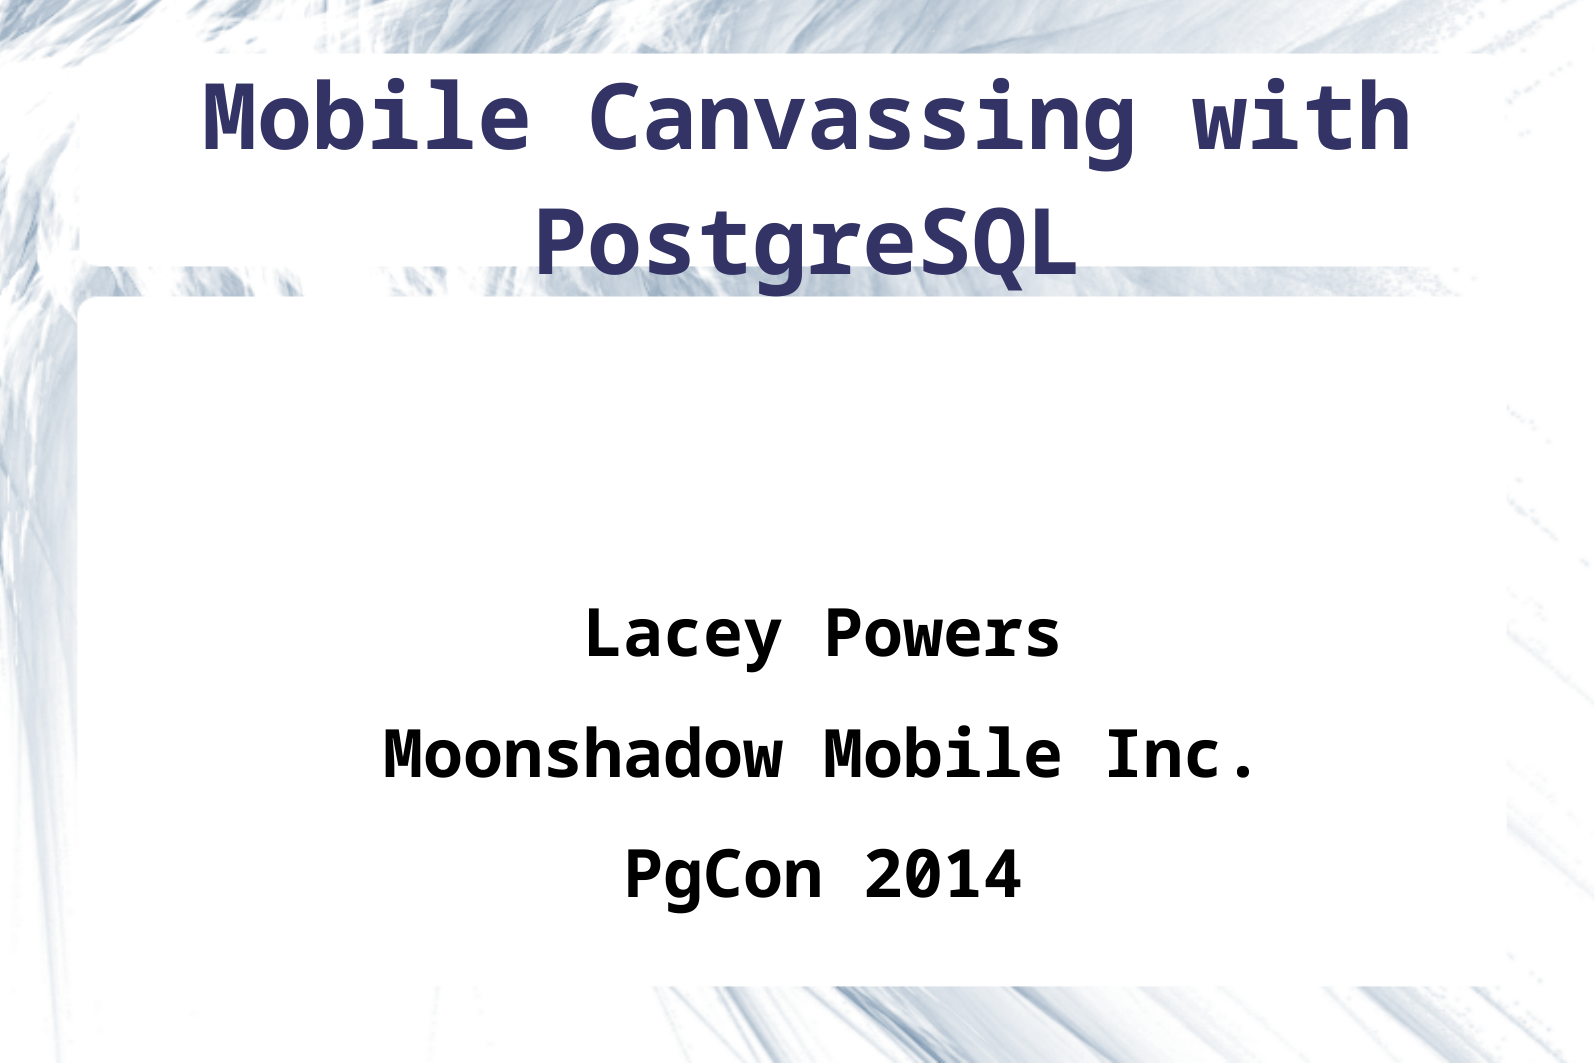

# Mobile Canvassing with PostgreSQL
Lacey Powers
Moonshadow Mobile Inc.
PgCon 2014